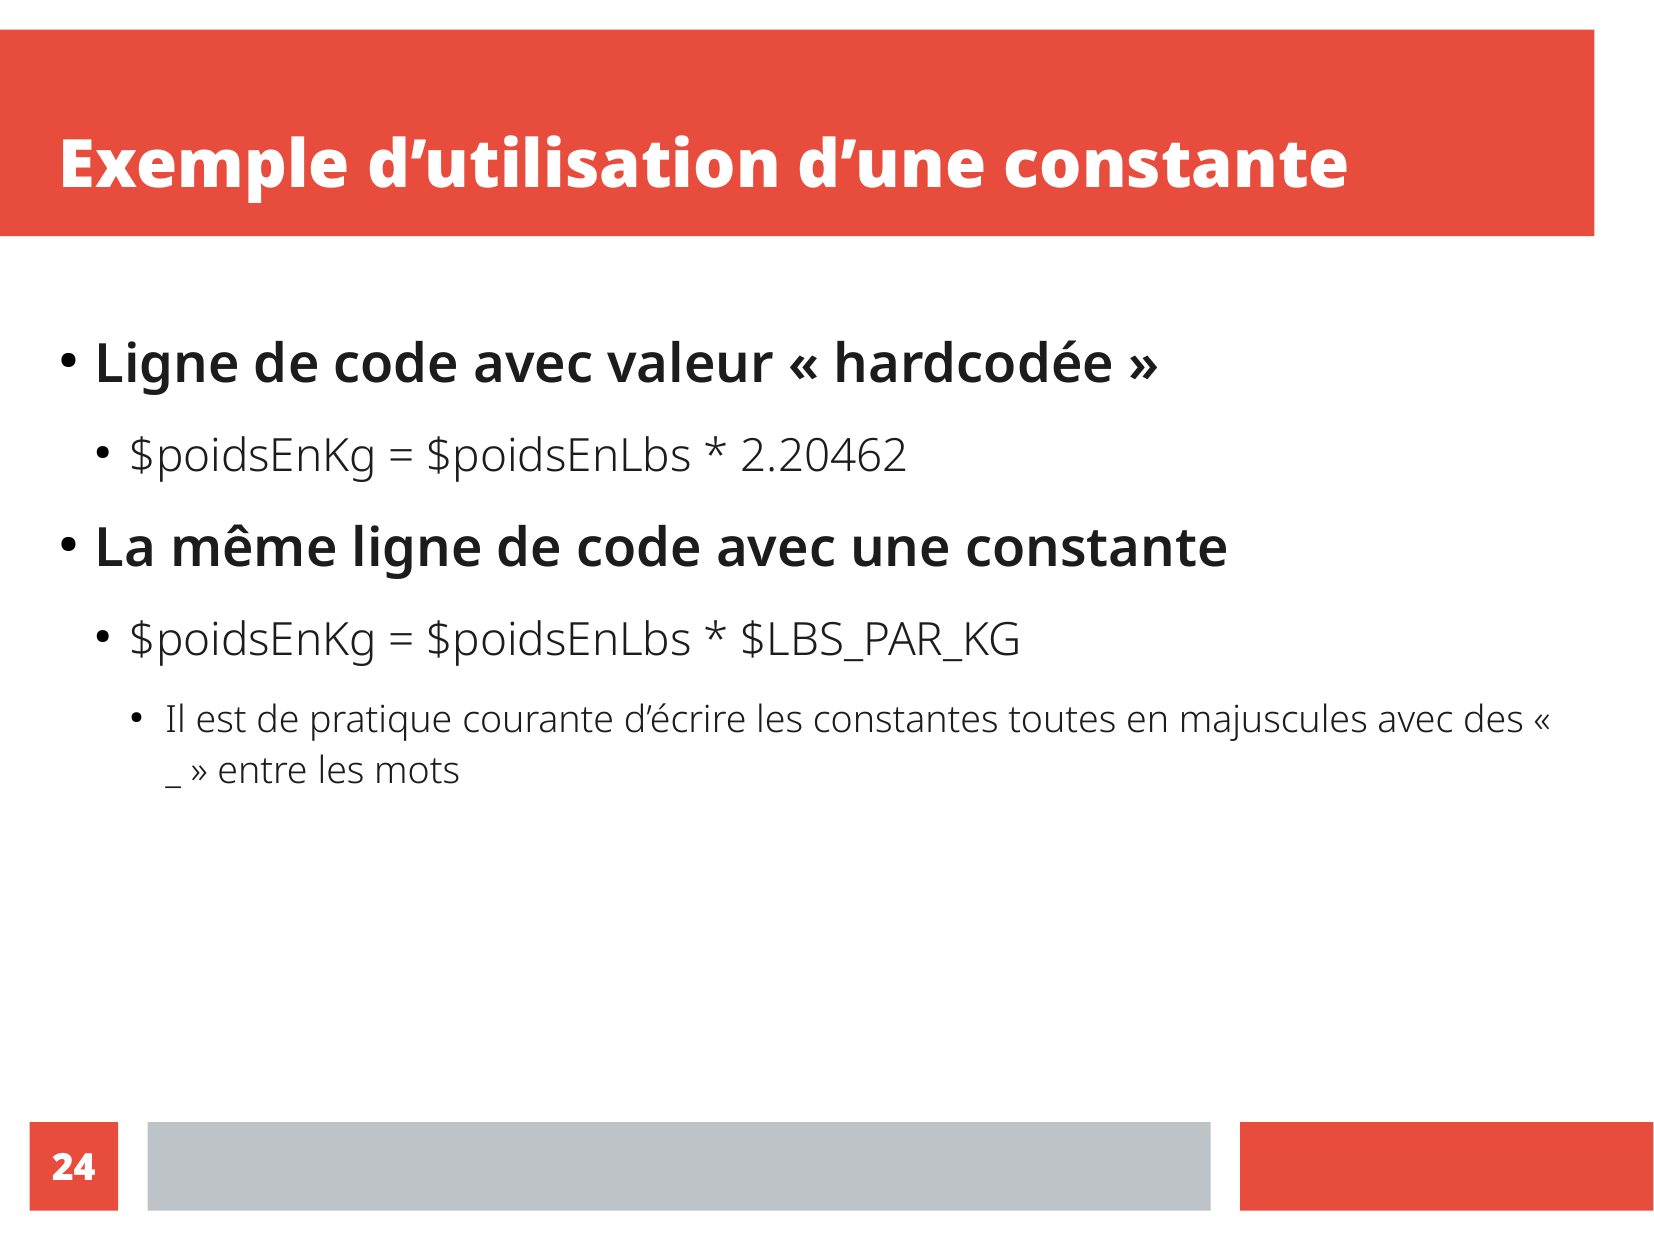

# Exemple d’utilisation d’une constante
Ligne de code avec valeur « hardcodée »
$poidsEnKg = $poidsEnLbs * 2.20462
La même ligne de code avec une constante
$poidsEnKg = $poidsEnLbs * $LBS_PAR_KG
Il est de pratique courante d’écrire les constantes toutes en majuscules avec des « _ » entre les mots
24